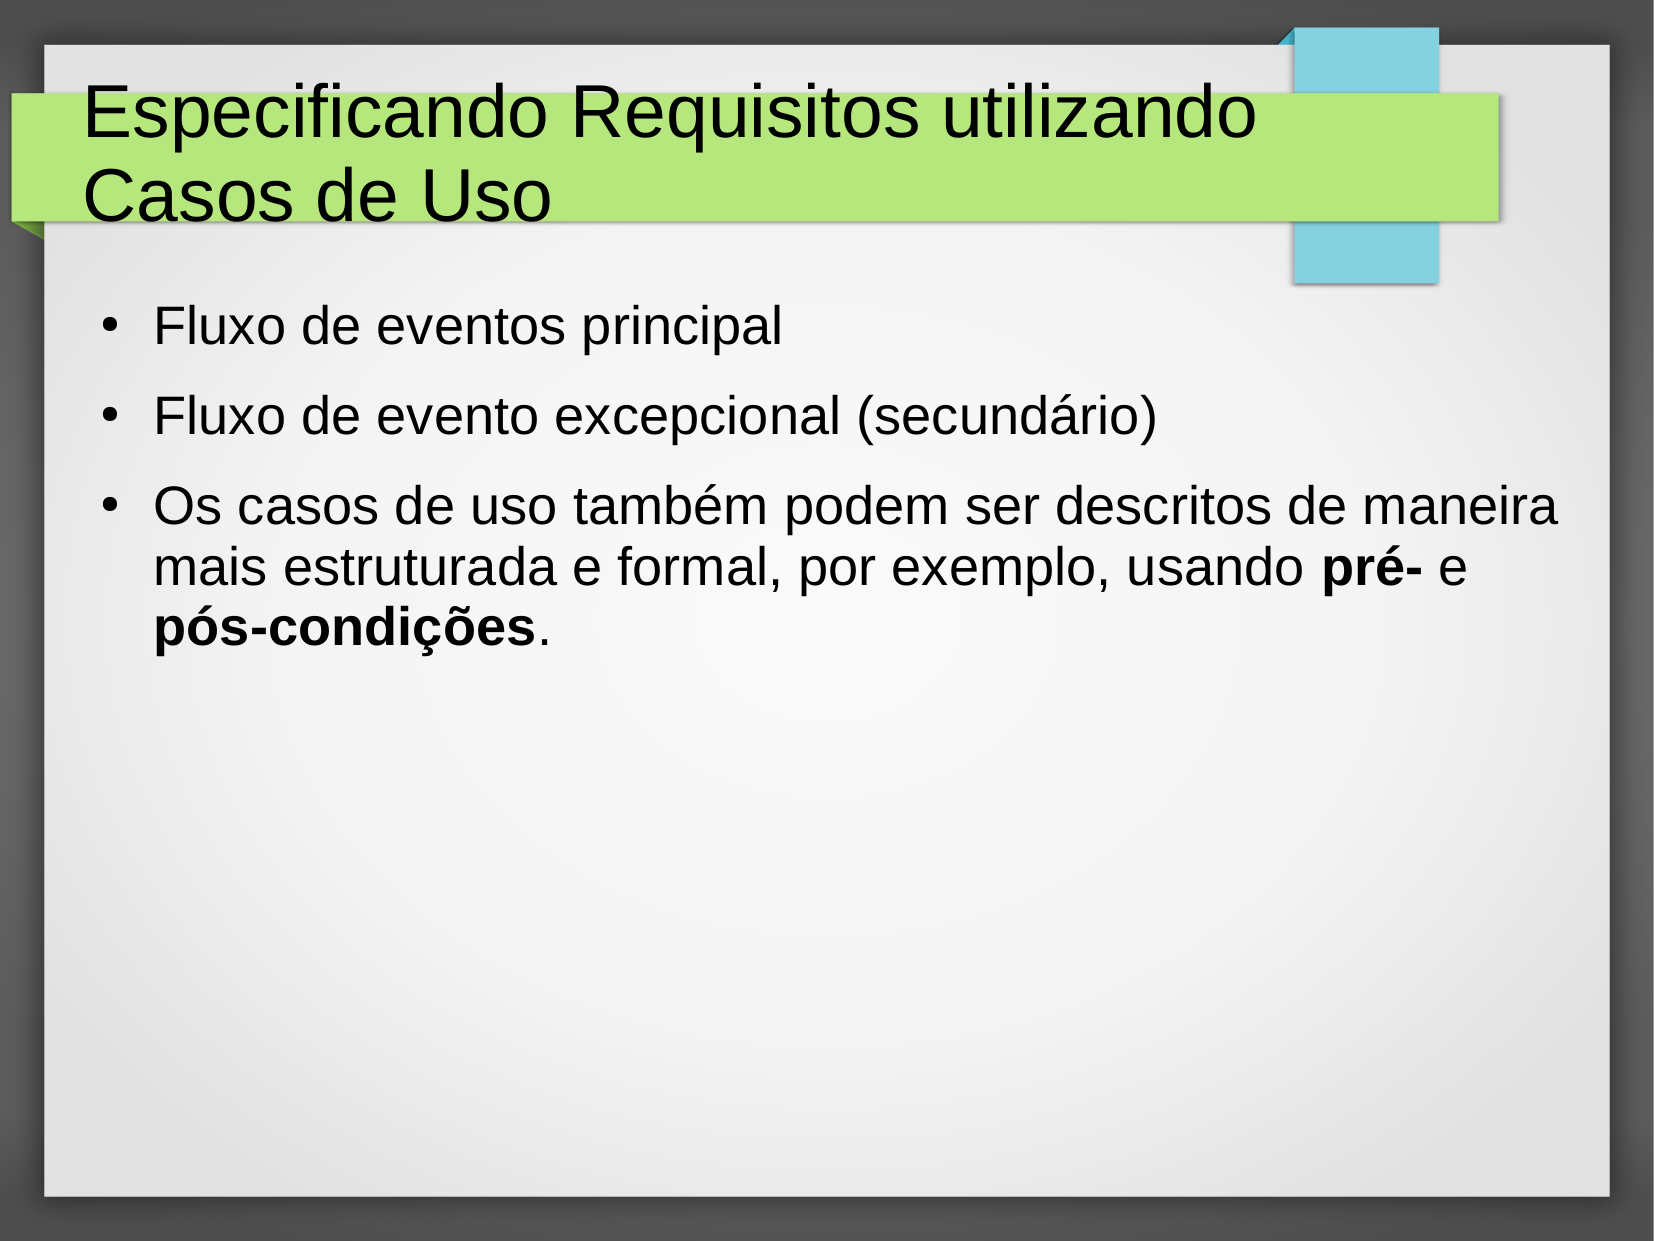

# Especificando Requisitos utilizando Casos de Uso
Fluxo de eventos principal
Fluxo de evento excepcional (secundário)
Os casos de uso também podem ser descritos de maneira mais estruturada e formal, por exemplo, usando pré- e pós-condições.